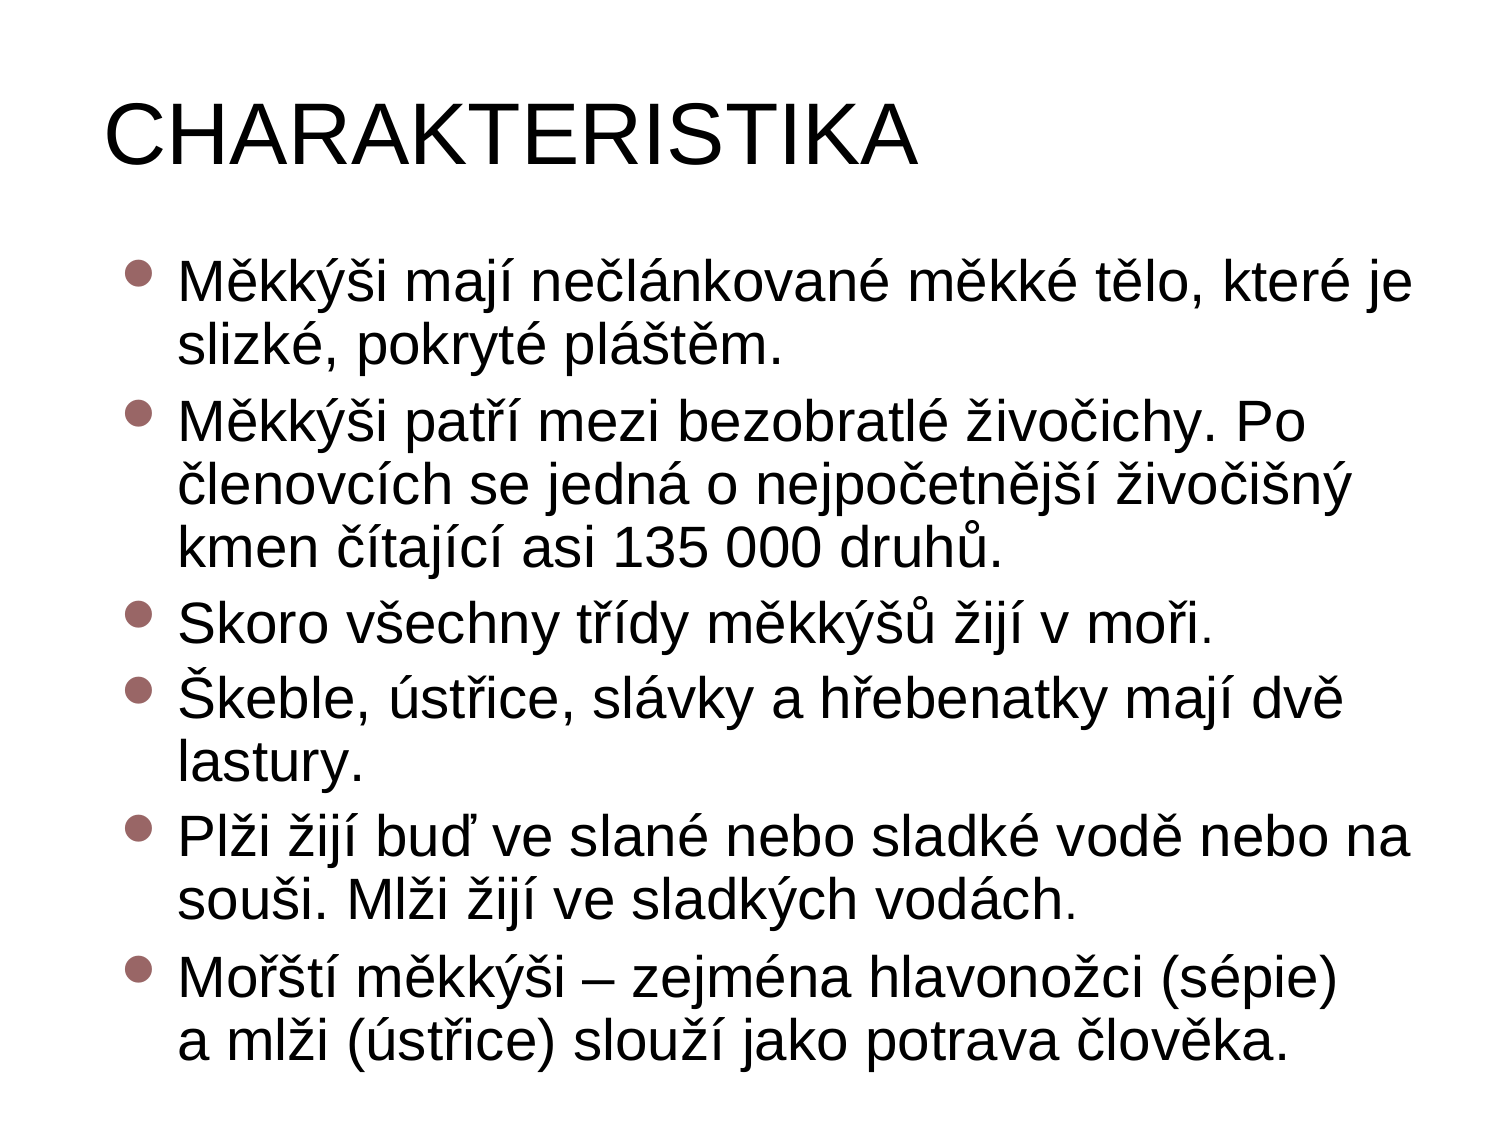

# CHARAKTERISTIKA
Měkkýši mají nečlánkované měkké tělo, které je slizké, pokryté pláštěm.
Měkkýši patří mezi bezobratlé živočichy. Po členovcích se jedná o nejpočetnější živočišný kmen čítající asi 135 000 druhů.
Skoro všechny třídy měkkýšů žijí v moři.
Škeble, ústřice, slávky a hřebenatky mají dvě lastury.
Plži žijí buď ve slané nebo sladké vodě nebo na souši. Mlži žijí ve sladkých vodách.
Mořští měkkýši – zejména hlavonožci (sépie)
a mlži (ústřice) slouží jako potrava člověka.